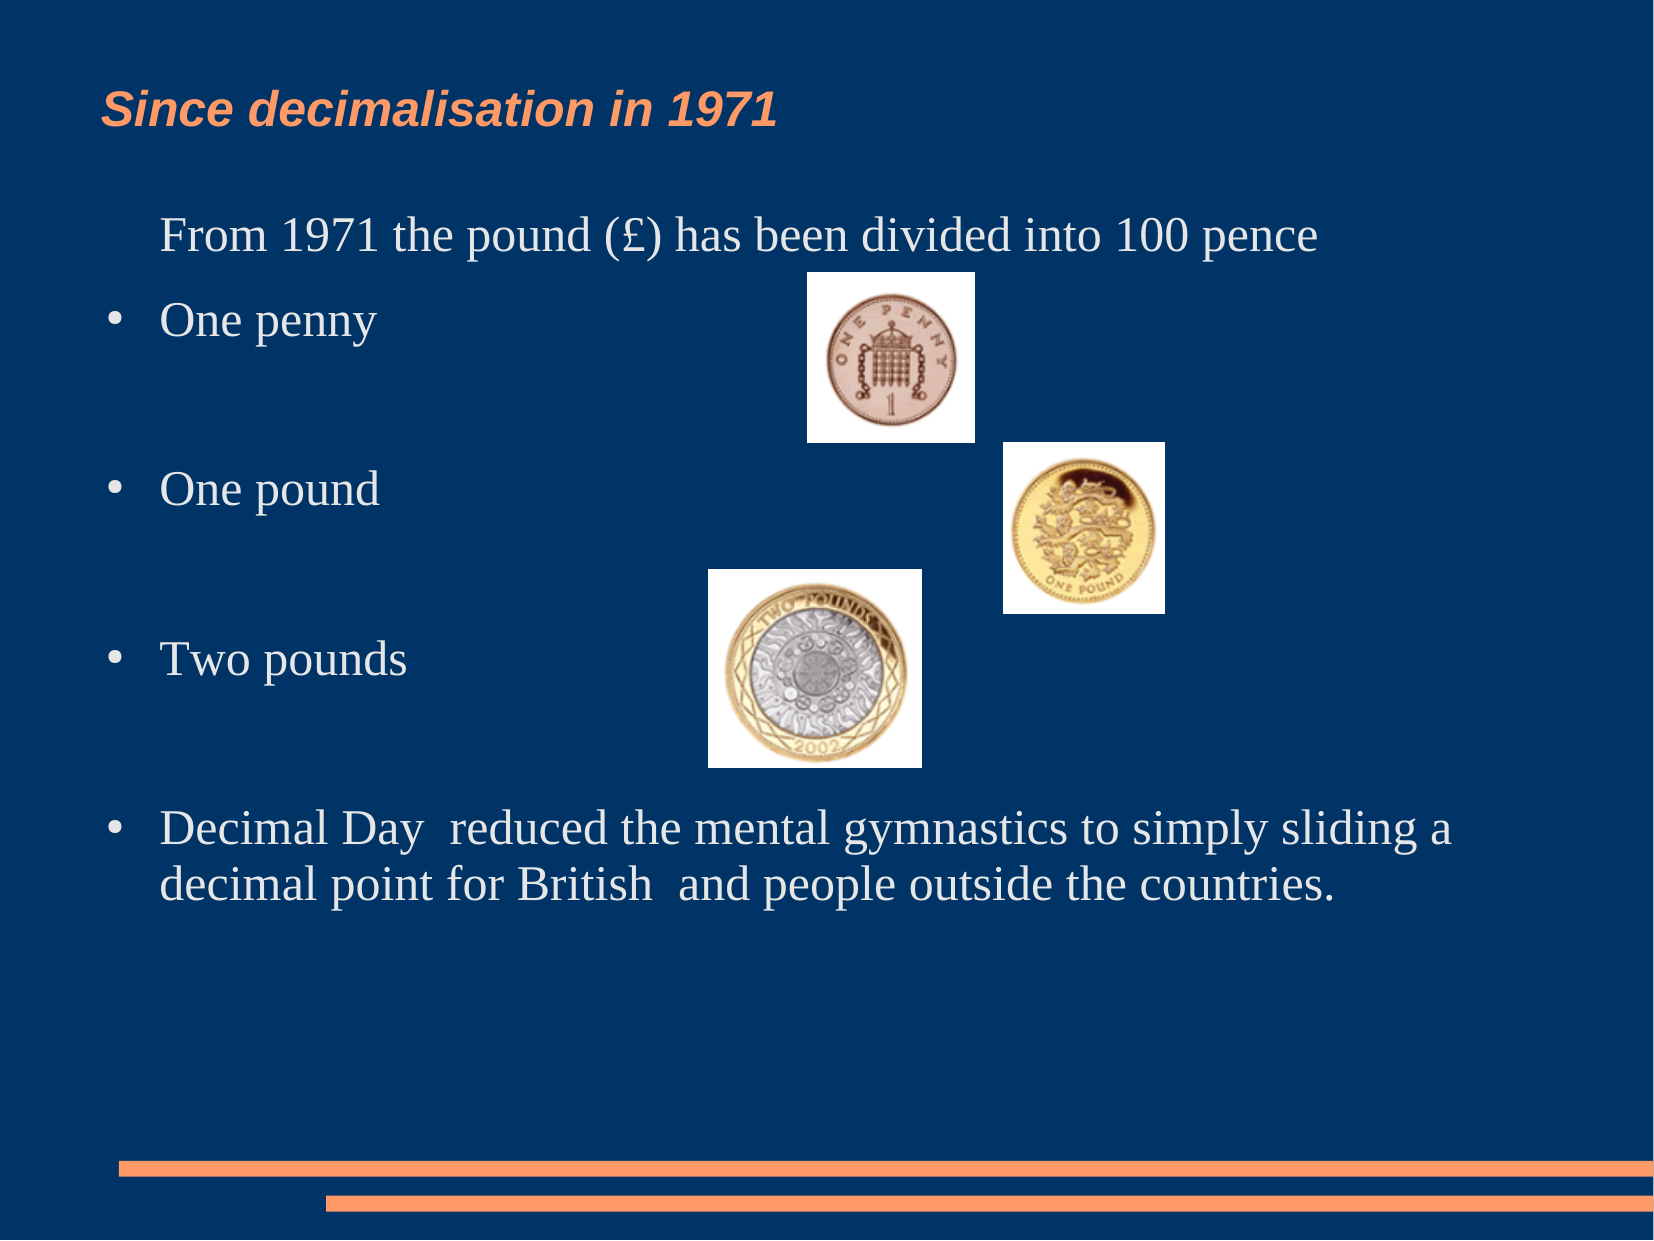

# Since decimalisation in 1971
From 1971 the pound (£) has been divided into 100 pence
One penny
One pound
Two pounds
Decimal Day reduced the mental gymnastics to simply sliding a decimal point for British and people outside the countries.